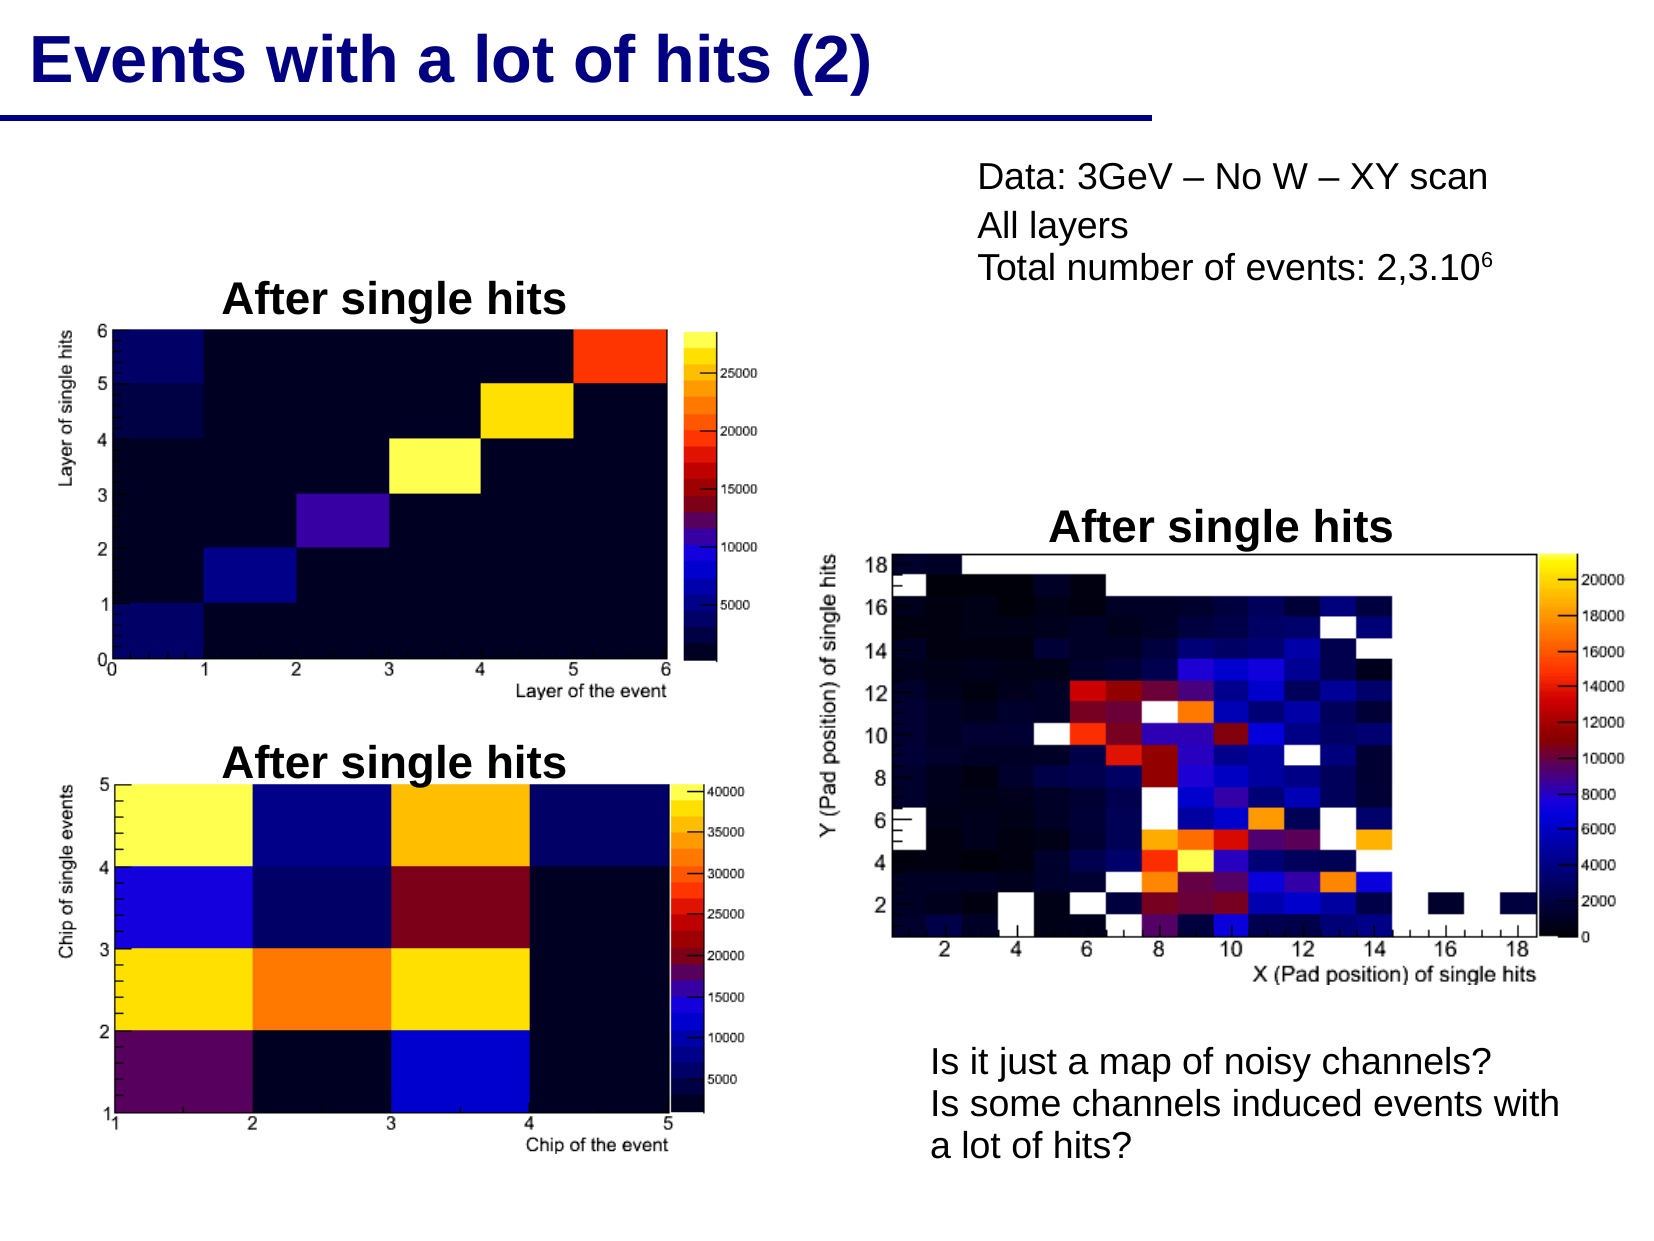

# Events with a lot of hits (2)
Data: 3GeV – No W – XY scan
All layers
Total number of events: 2,3.106
After single hits
After single hits
After single hits
Is it just a map of noisy channels?
Is some channels induced events with a lot of hits?